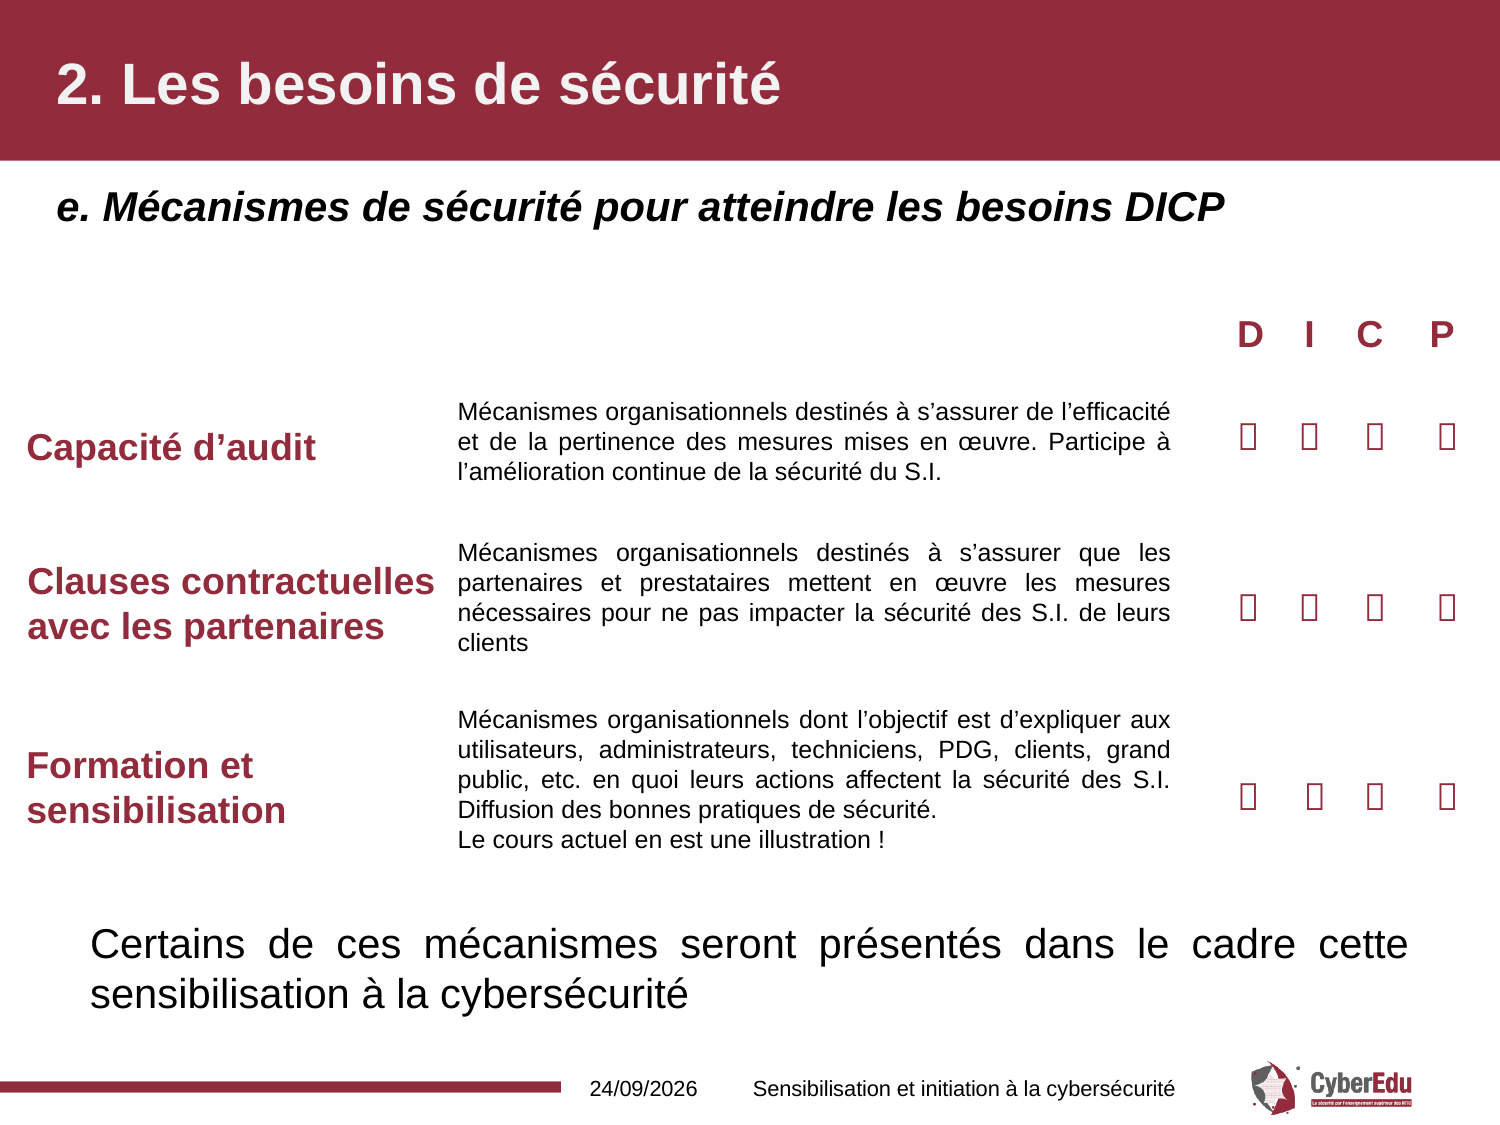

# 2. Les besoins de sécurité
e. Mécanismes de sécurité pour atteindre les besoins DICP
D	I	C	P
Mécanismes organisationnels destinés à s’assurer de l’efficacité et de la pertinence des mesures mises en œuvre. Participe à l’amélioration continue de la sécurité du S.I.
 		 	 
Capacité d’audit
Mécanismes organisationnels destinés à s’assurer que les partenaires et prestataires mettent en œuvre les mesures nécessaires pour ne pas impacter la sécurité des S.I. de leurs clients
Clauses contractuelles
avec les partenaires
 		 	 
Mécanismes organisationnels dont l’objectif est d’expliquer aux utilisateurs, administrateurs, techniciens, PDG, clients, grand public, etc. en quoi leurs actions affectent la sécurité des S.I. Diffusion des bonnes pratiques de sécurité.
Le cours actuel en est une illustration !
Formation et
sensibilisation
 	 	 	 
Certains de ces mécanismes seront présentés dans le cadre cette sensibilisation à la cybersécurité
Sensibilisation et initiation à la cybersécurité